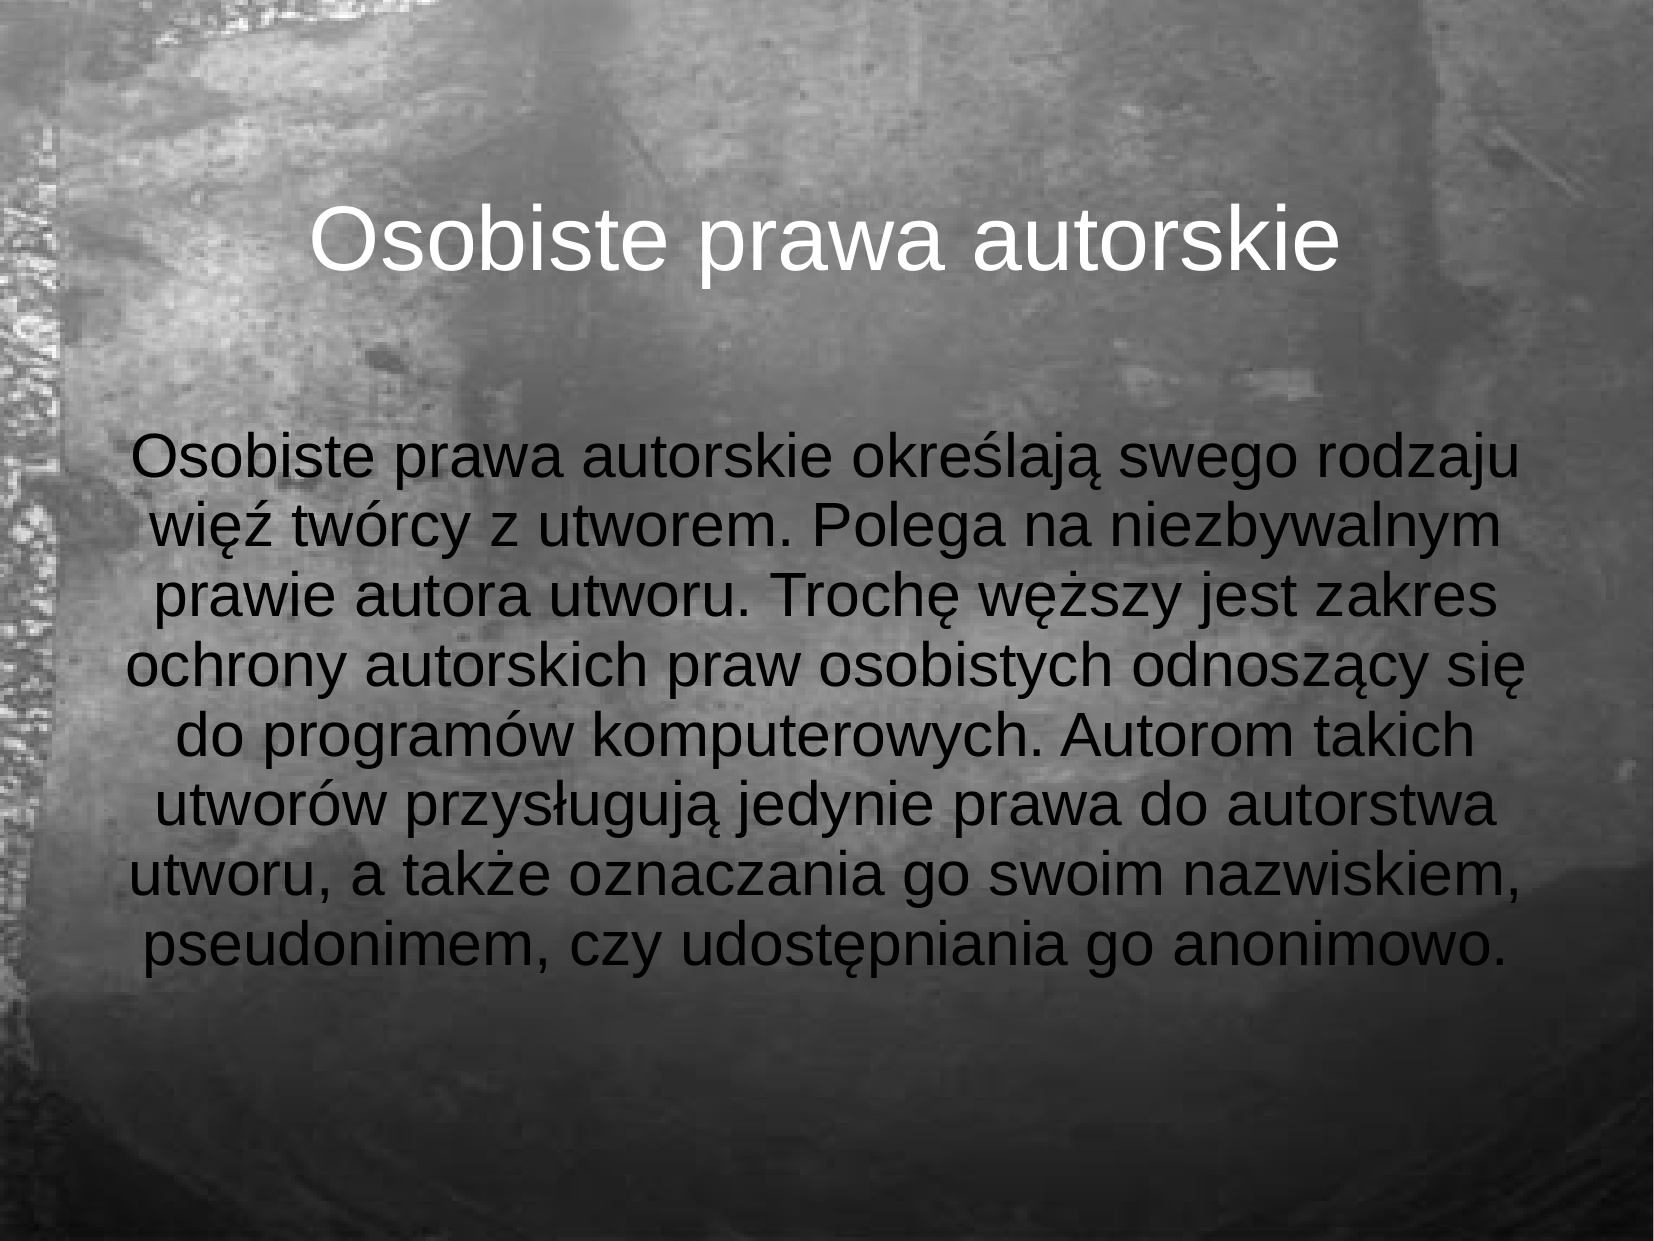

# Osobiste prawa autorskie
Osobiste prawa autorskie określają swego rodzaju więź twórcy z utworem. Polega na niezbywalnym prawie autora utworu. Trochę węższy jest zakres ochrony autorskich praw osobistych odnoszący się do programów komputerowych. Autorom takich utworów przysługują jedynie prawa do autorstwa utworu, a także oznaczania go swoim nazwiskiem, pseudonimem, czy udostępniania go anonimowo.